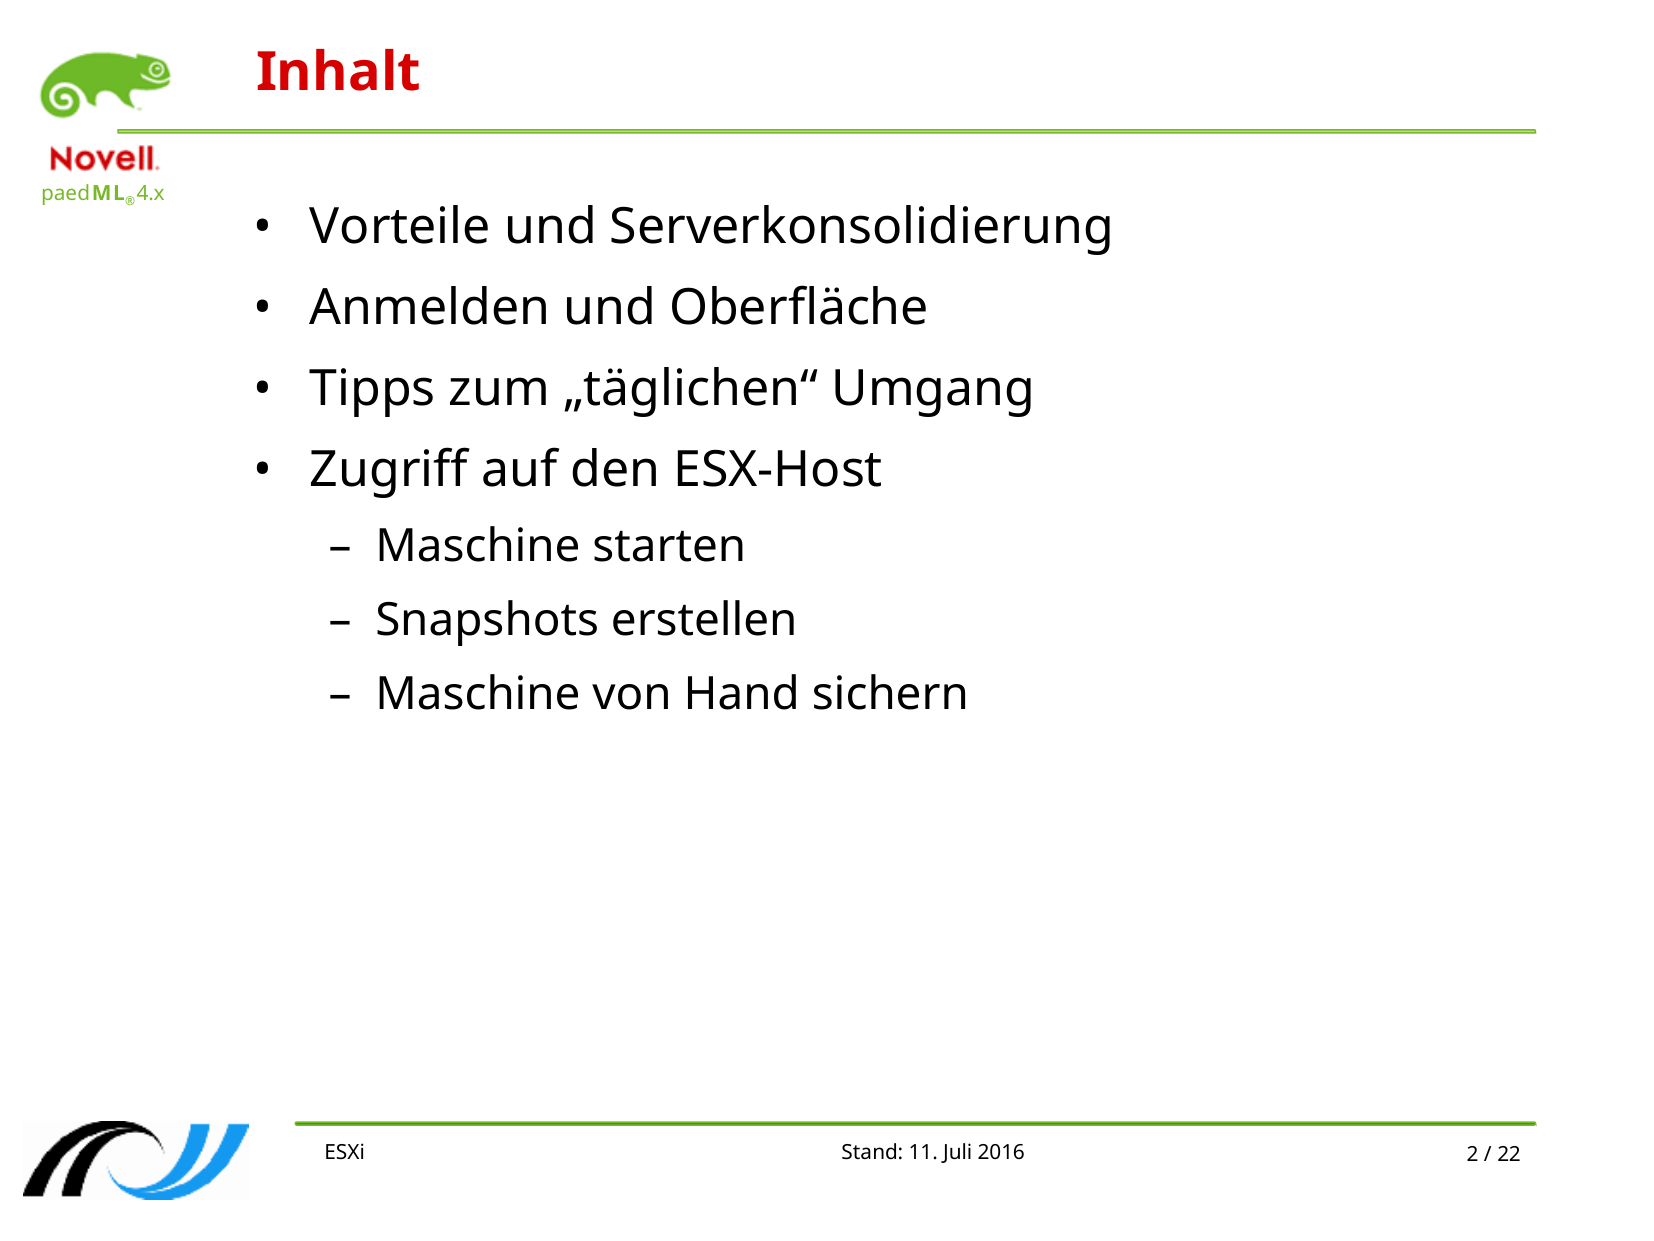

# Inhalt
Vorteile und Serverkonsolidierung
Anmelden und Oberfläche
Tipps zum „täglichen“ Umgang
Zugriff auf den ESX-Host
Maschine starten
Snapshots erstellen
Maschine von Hand sichern
ESXi
11. Juli 2016
2